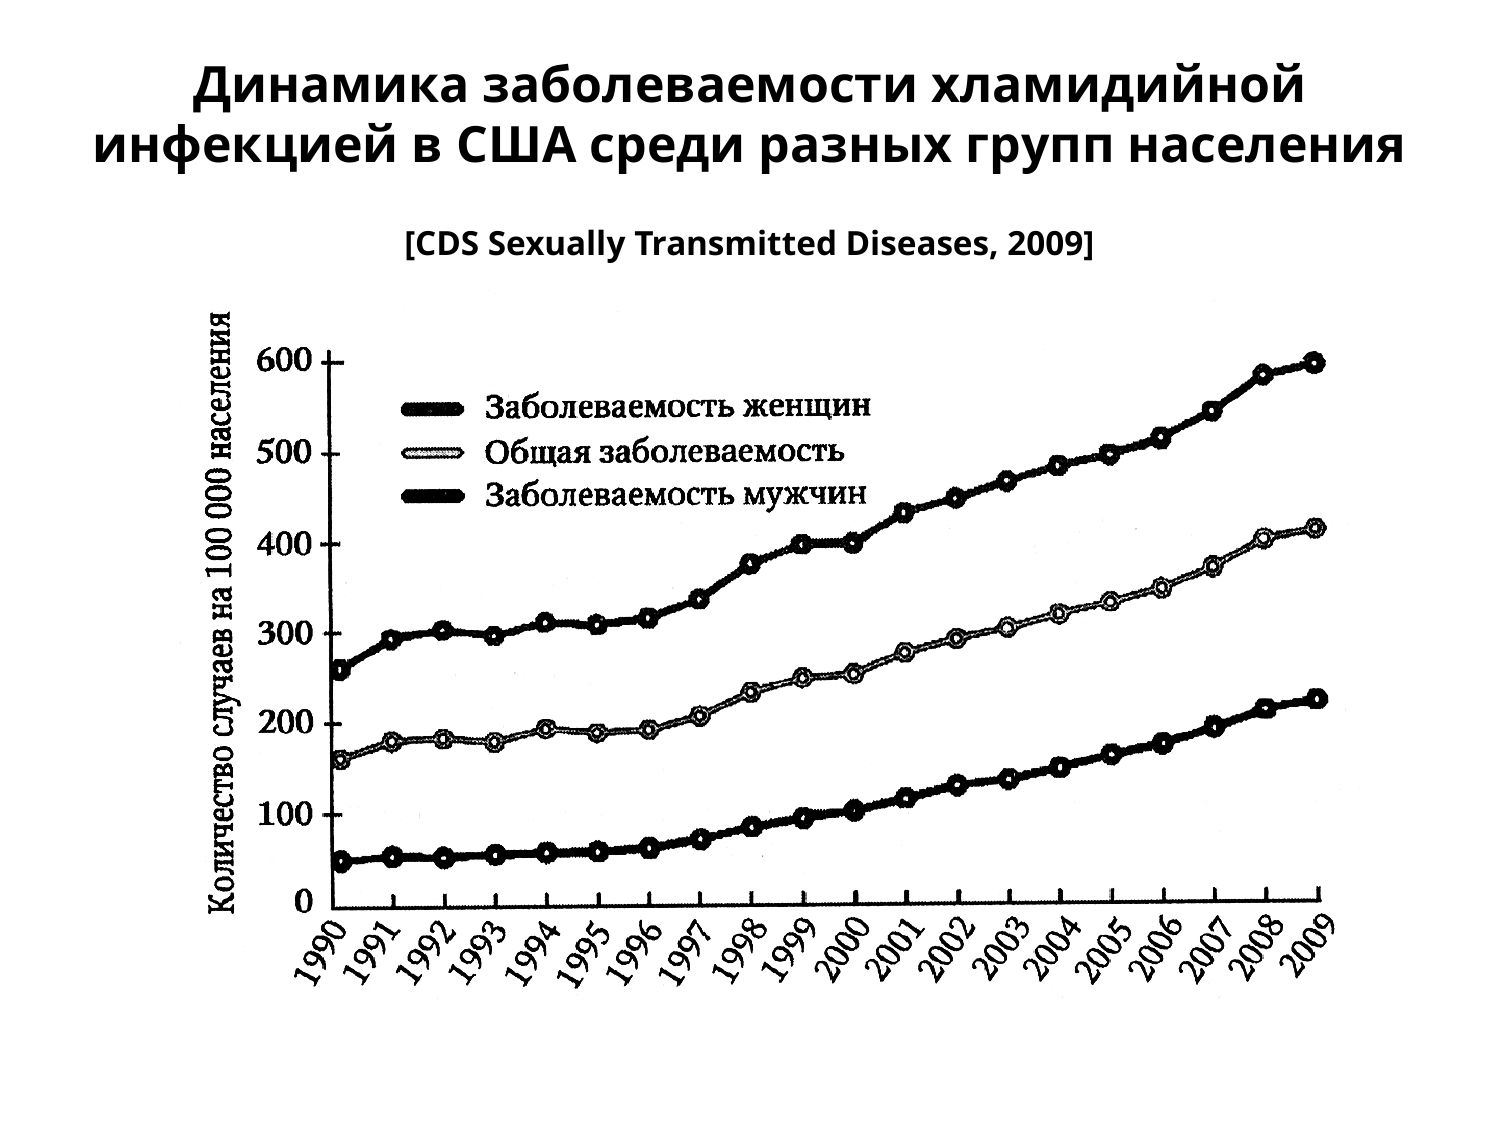

# Динамика заболеваемости хламидийной инфекцией в США среди разных групп населения [CDS Sexually Transmitted Diseases, 2009]